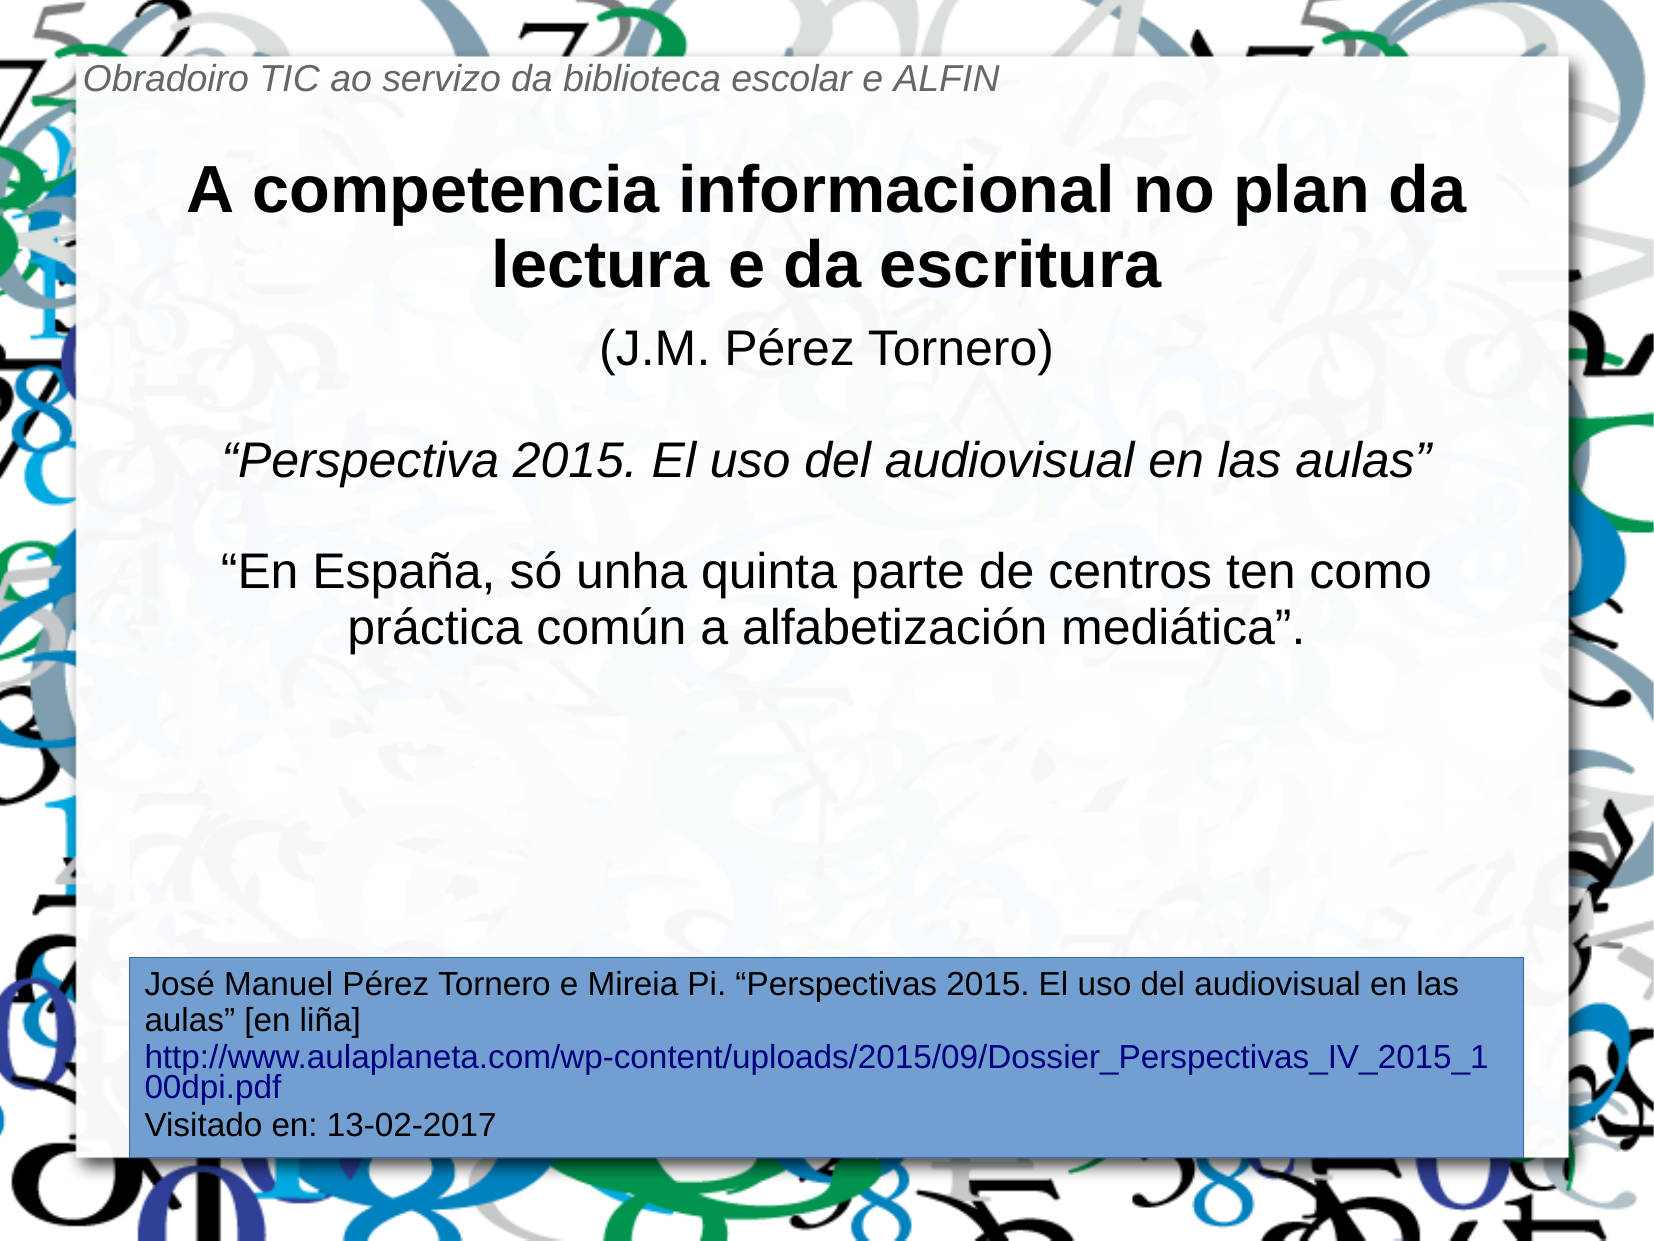

Obradoiro TIC ao servizo da biblioteca escolar e ALFIN
A competencia informacional no plan da lectura e da escritura
(J.M. Pérez Tornero)
“Perspectiva 2015. El uso del audiovisual en las aulas”
“En España, só unha quinta parte de centros ten como práctica común a alfabetización mediática”.
José Manuel Pérez Tornero e Mireia Pi. “Perspectivas 2015. El uso del audiovisual en las aulas” [en liña]
http://www.aulaplaneta.com/wp-content/uploads/2015/09/Dossier_Perspectivas_IV_2015_100dpi.pdf
Visitado en: 13-02-2017